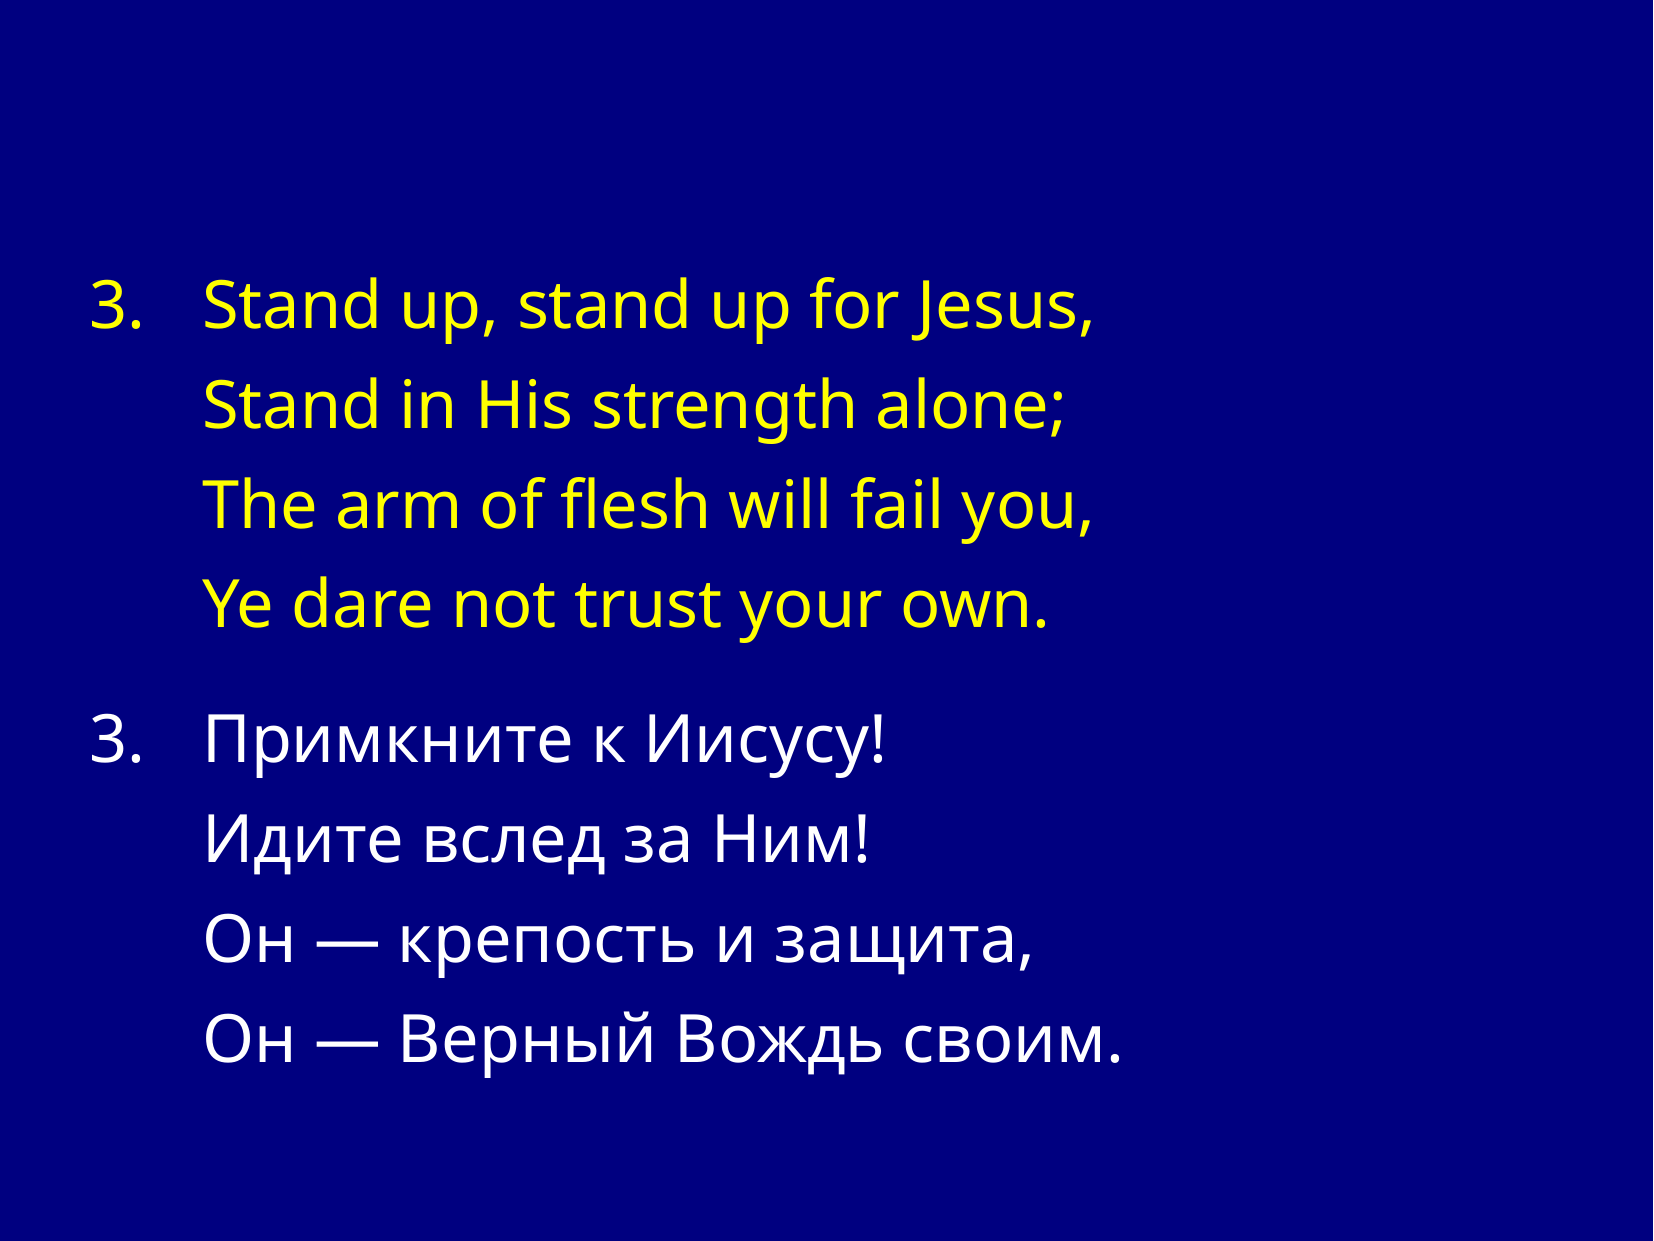

3.	Stand up, stand up for Jesus,
	Stand in His strength alone;
	The arm of flesh will fail you,
	Ye dare not trust your own.
3.	Примкните к Иисусу!
	Идите вслед за Ним!
	Он — крепость и защита,
	Он — Верный Вождь своим.